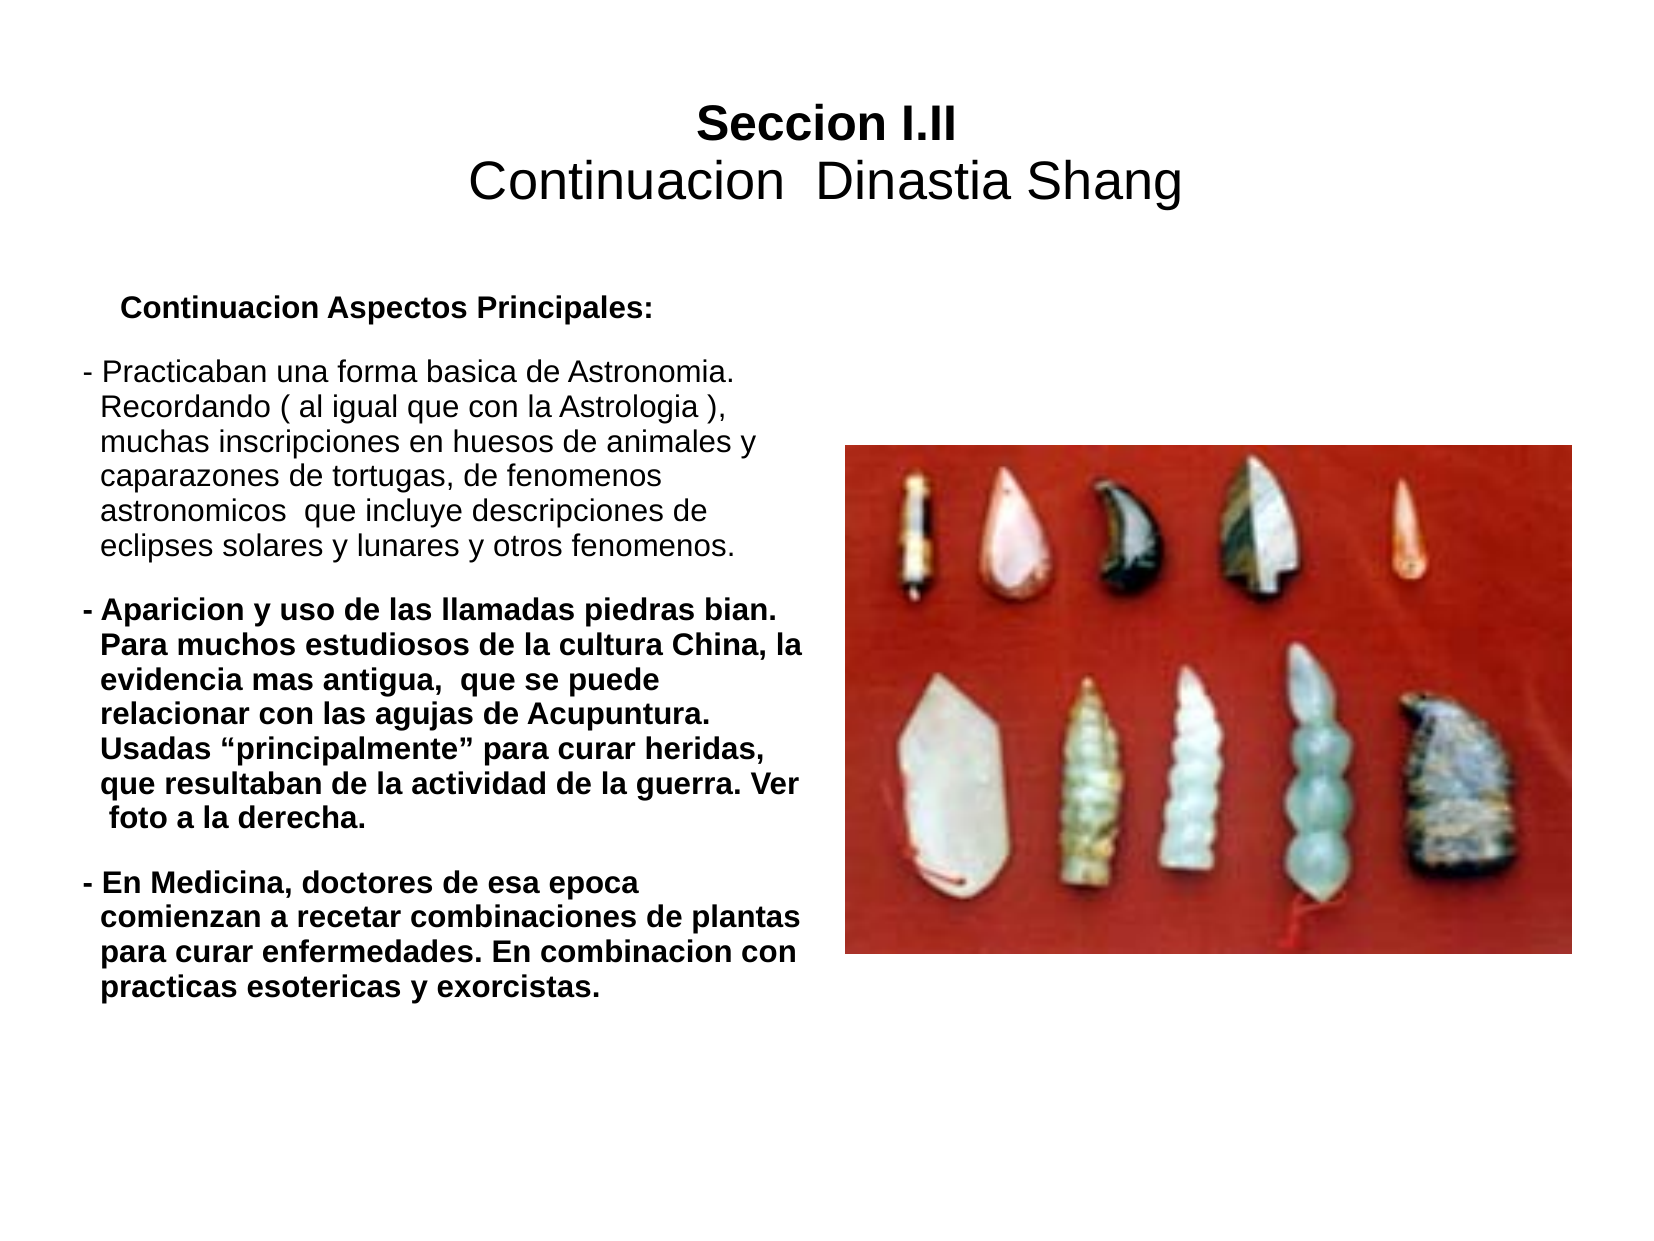

# Seccion I.II Continuacion Dinastia Shang
Continuacion Aspectos Principales:
- Practicaban una forma basica de Astronomia. Recordando ( al igual que con la Astrologia ), muchas inscripciones en huesos de animales y caparazones de tortugas, de fenomenos astronomicos que incluye descripciones de eclipses solares y lunares y otros fenomenos.
- Aparicion y uso de las llamadas piedras bian. Para muchos estudiosos de la cultura China, la evidencia mas antigua, que se puede relacionar con las agujas de Acupuntura. Usadas “principalmente” para curar heridas, que resultaban de la actividad de la guerra. Ver foto a la derecha.
- En Medicina, doctores de esa epoca comienzan a recetar combinaciones de plantas para curar enfermedades. En combinacion con practicas esotericas y exorcistas.